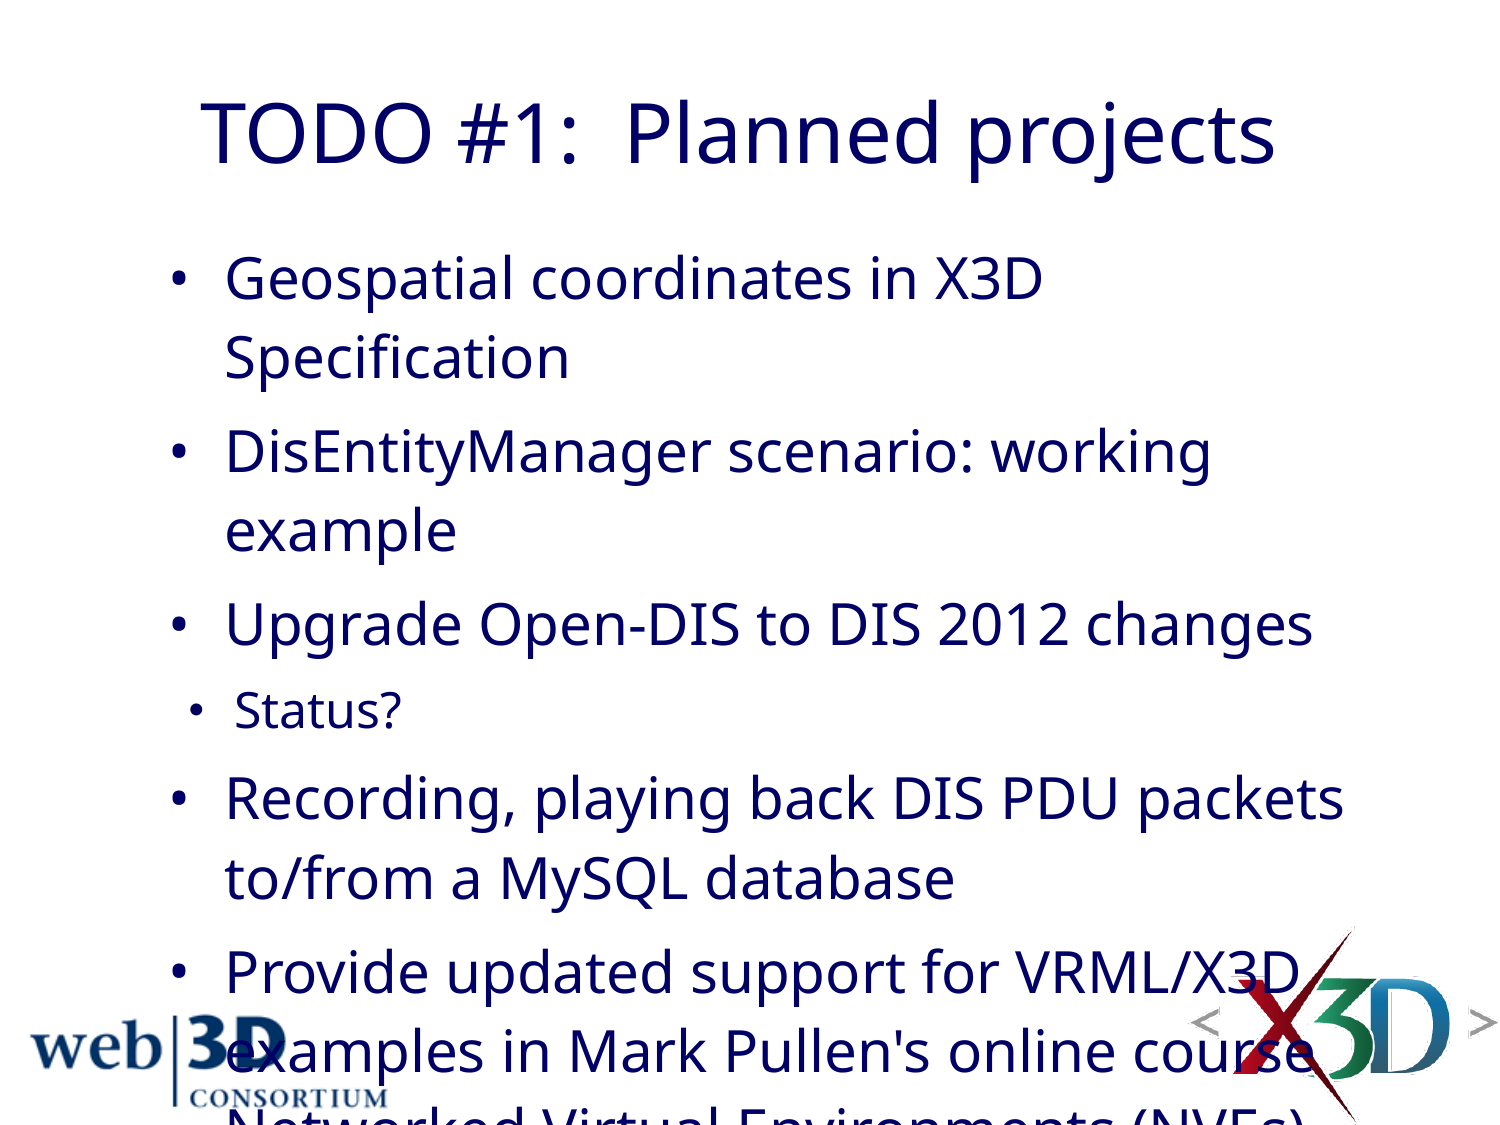

# TODO #1: Planned projects
Geospatial coordinates in X3D Specification
DisEntityManager scenario: working example
Upgrade Open-DIS to DIS 2012 changes
Status?
Recording, playing back DIS PDU packets to/from a MySQL database
Provide updated support for VRML/X3D examples in Mark Pullen's online course Networked Virtual Environments (NVEs)